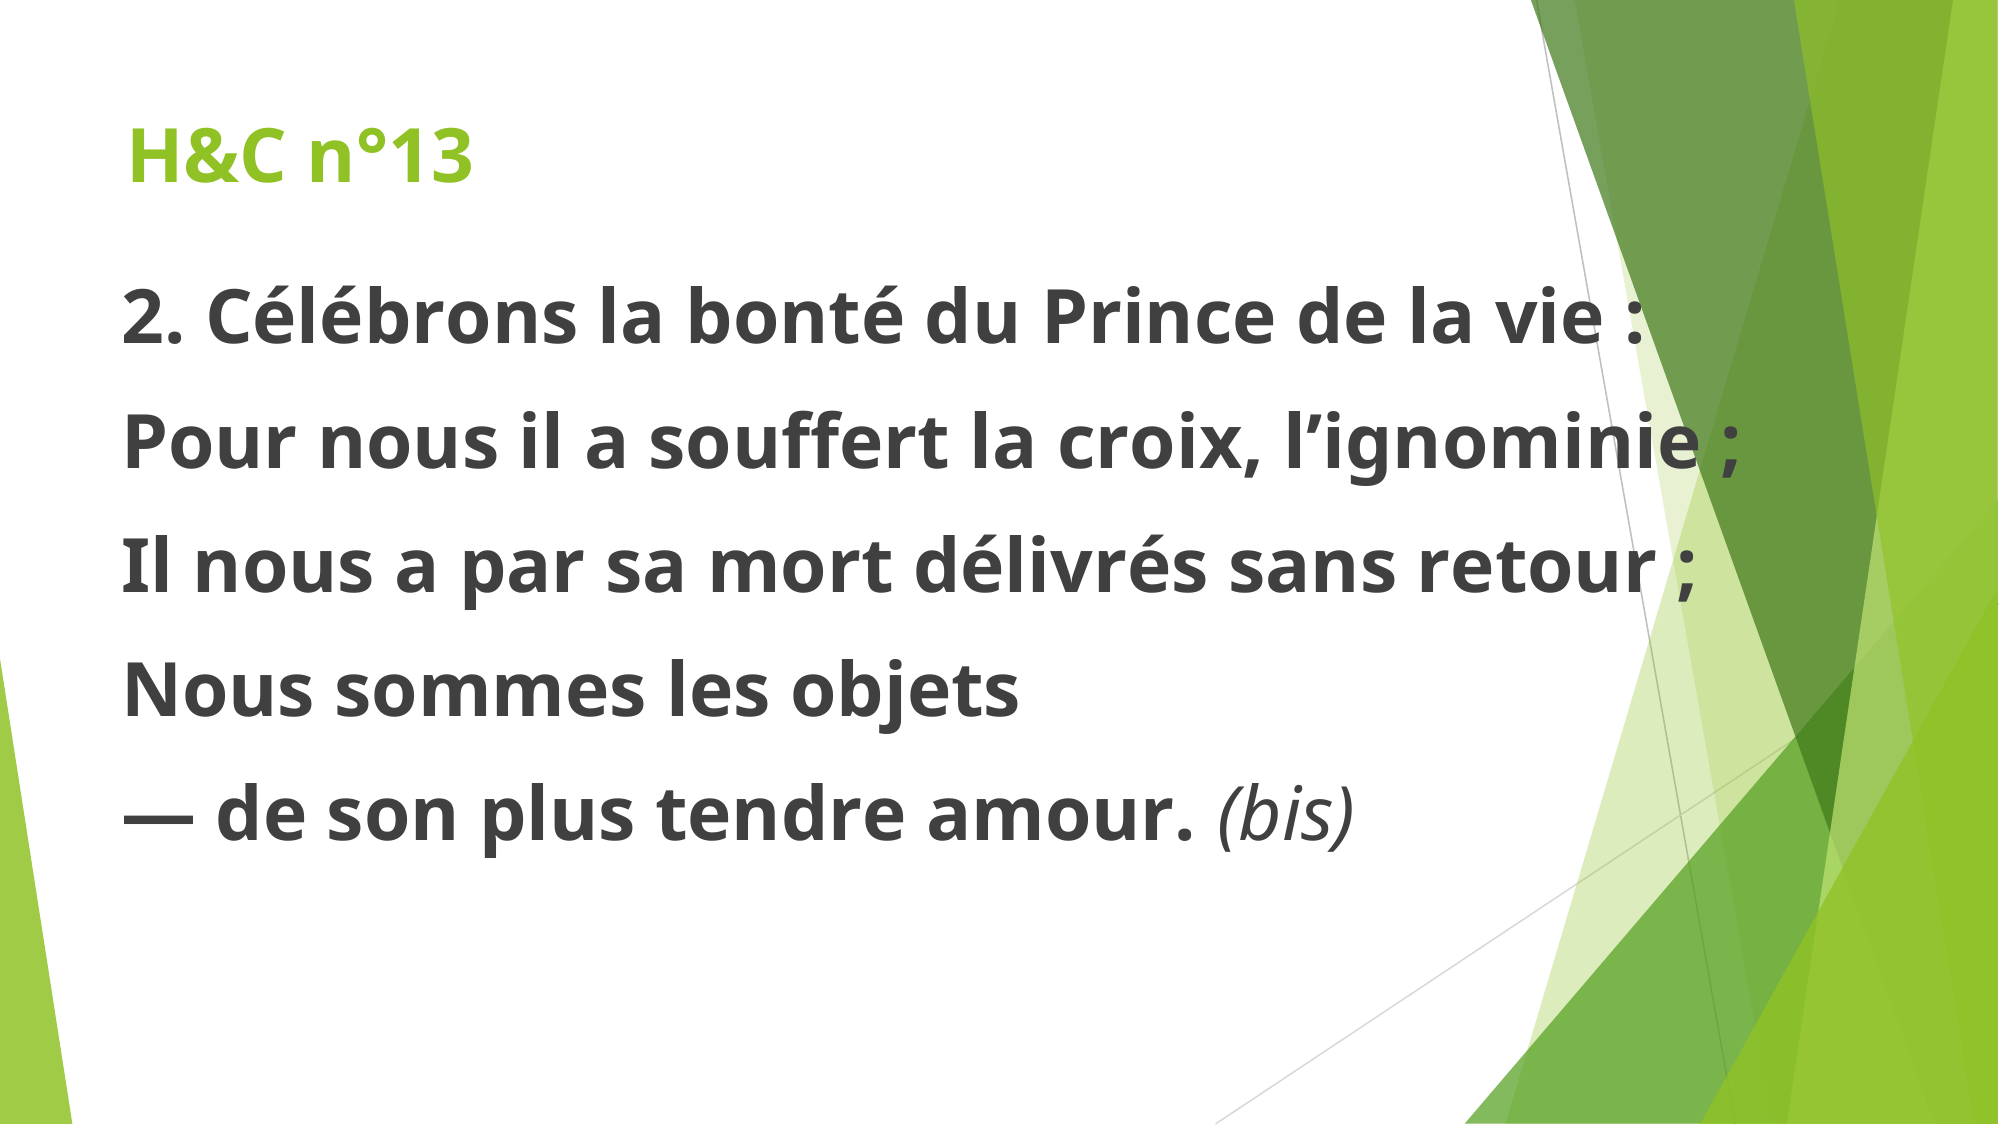

H&C n°13
2. Célébrons la bonté du Prince de la vie :
Pour nous il a souffert la croix, l’ignominie ;
Il nous a par sa mort délivrés sans retour ;
Nous sommes les objets
— de son plus tendre amour. (bis)